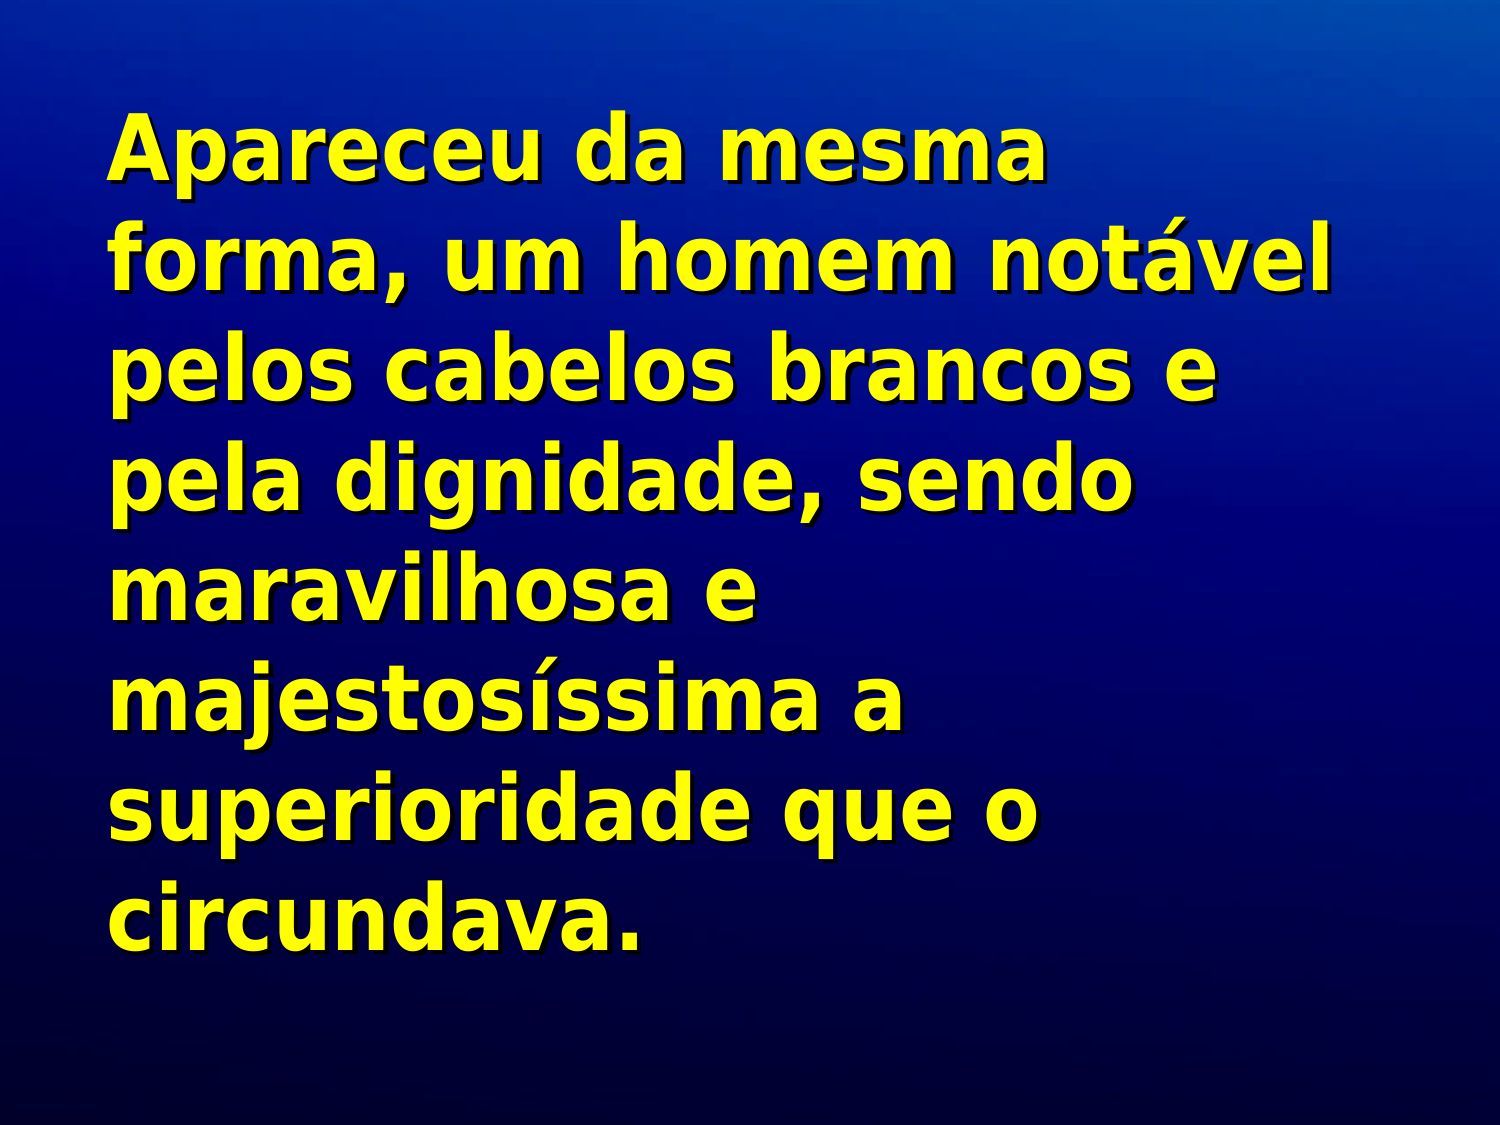

Apareceu da mesma
forma, um homem notável pelos cabelos brancos e pela dignidade, sendo maravilhosa e majestosíssima a superioridade que o circundava.